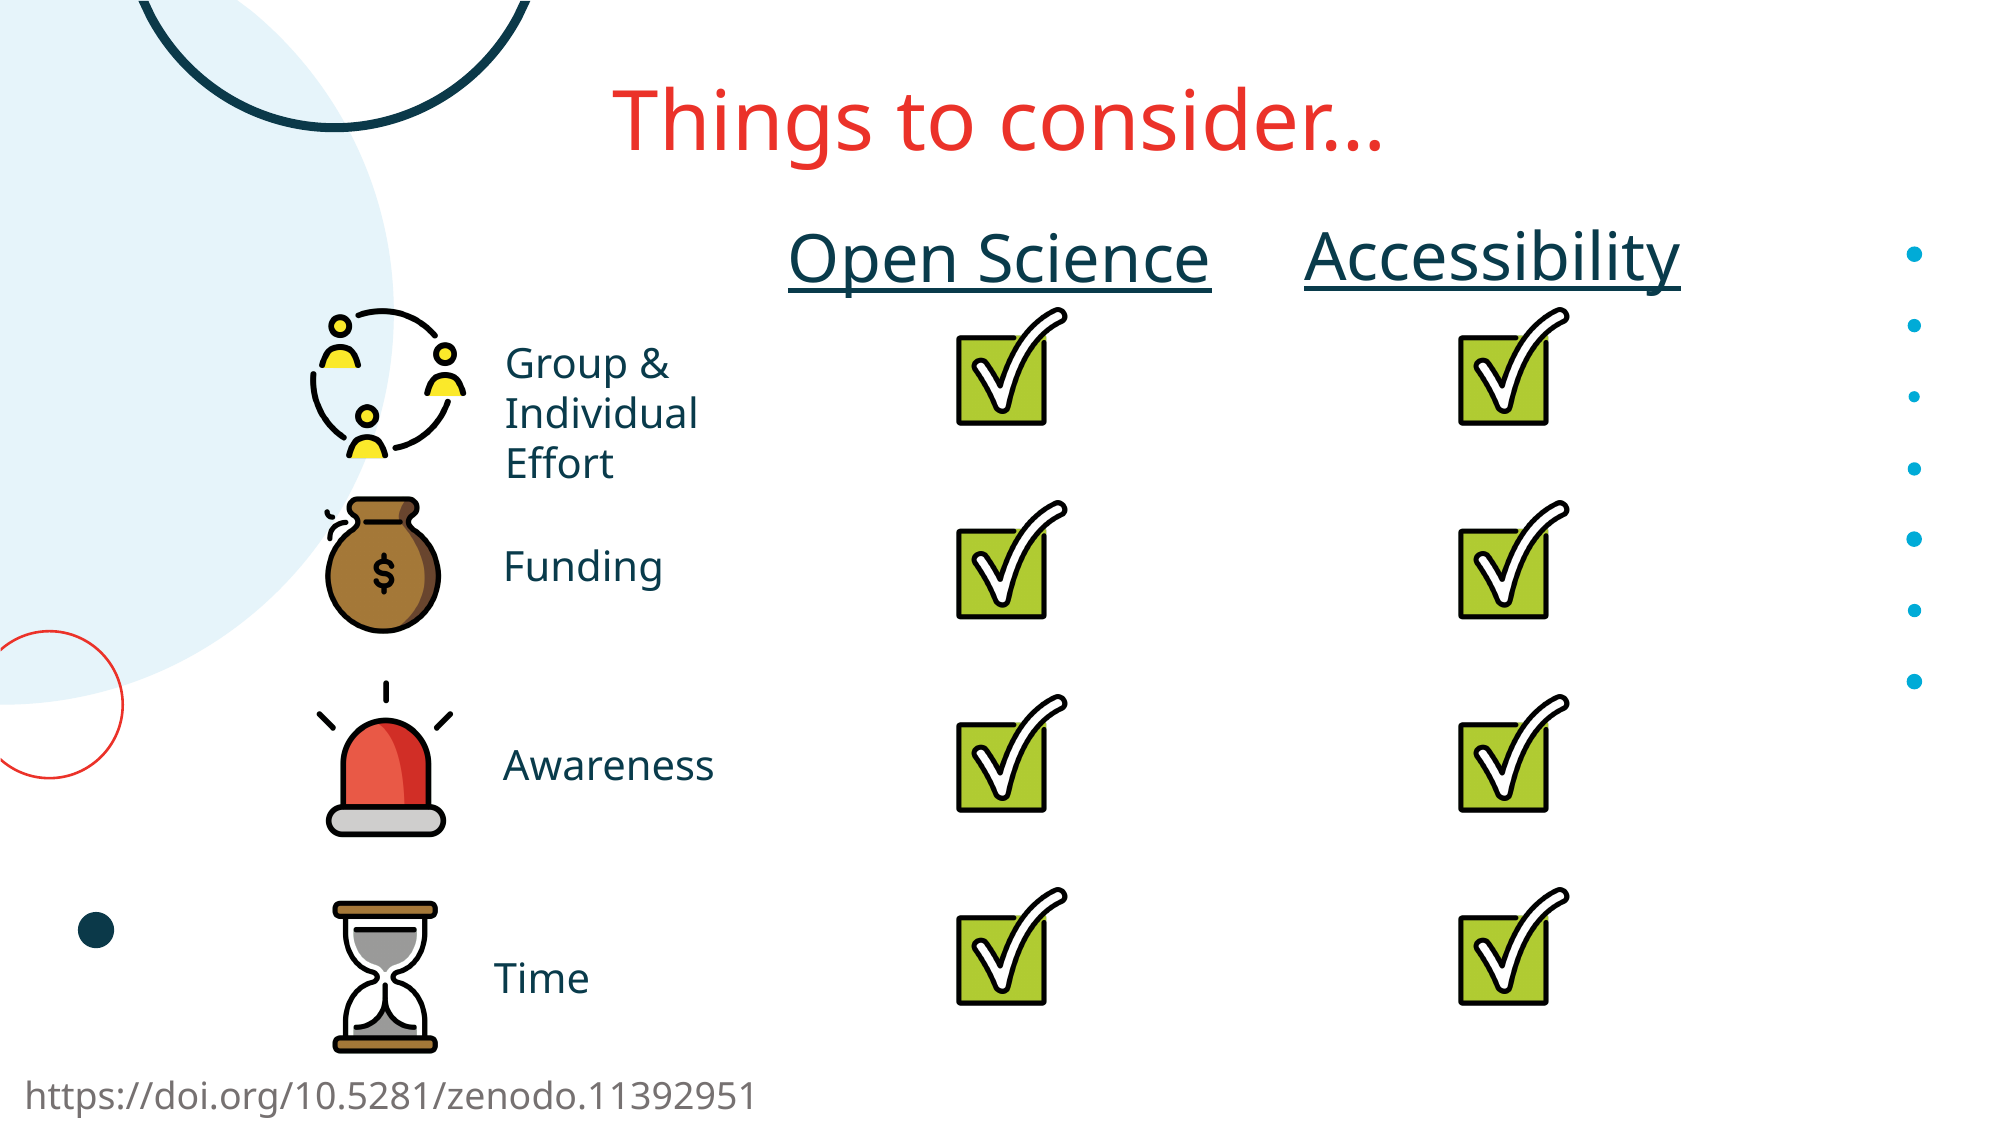

# Things to consider…
Accessibility
Open Science
Group & Individual Effort
Funding
Awareness
Time
https://doi.org/10.5281/zenodo.11392951